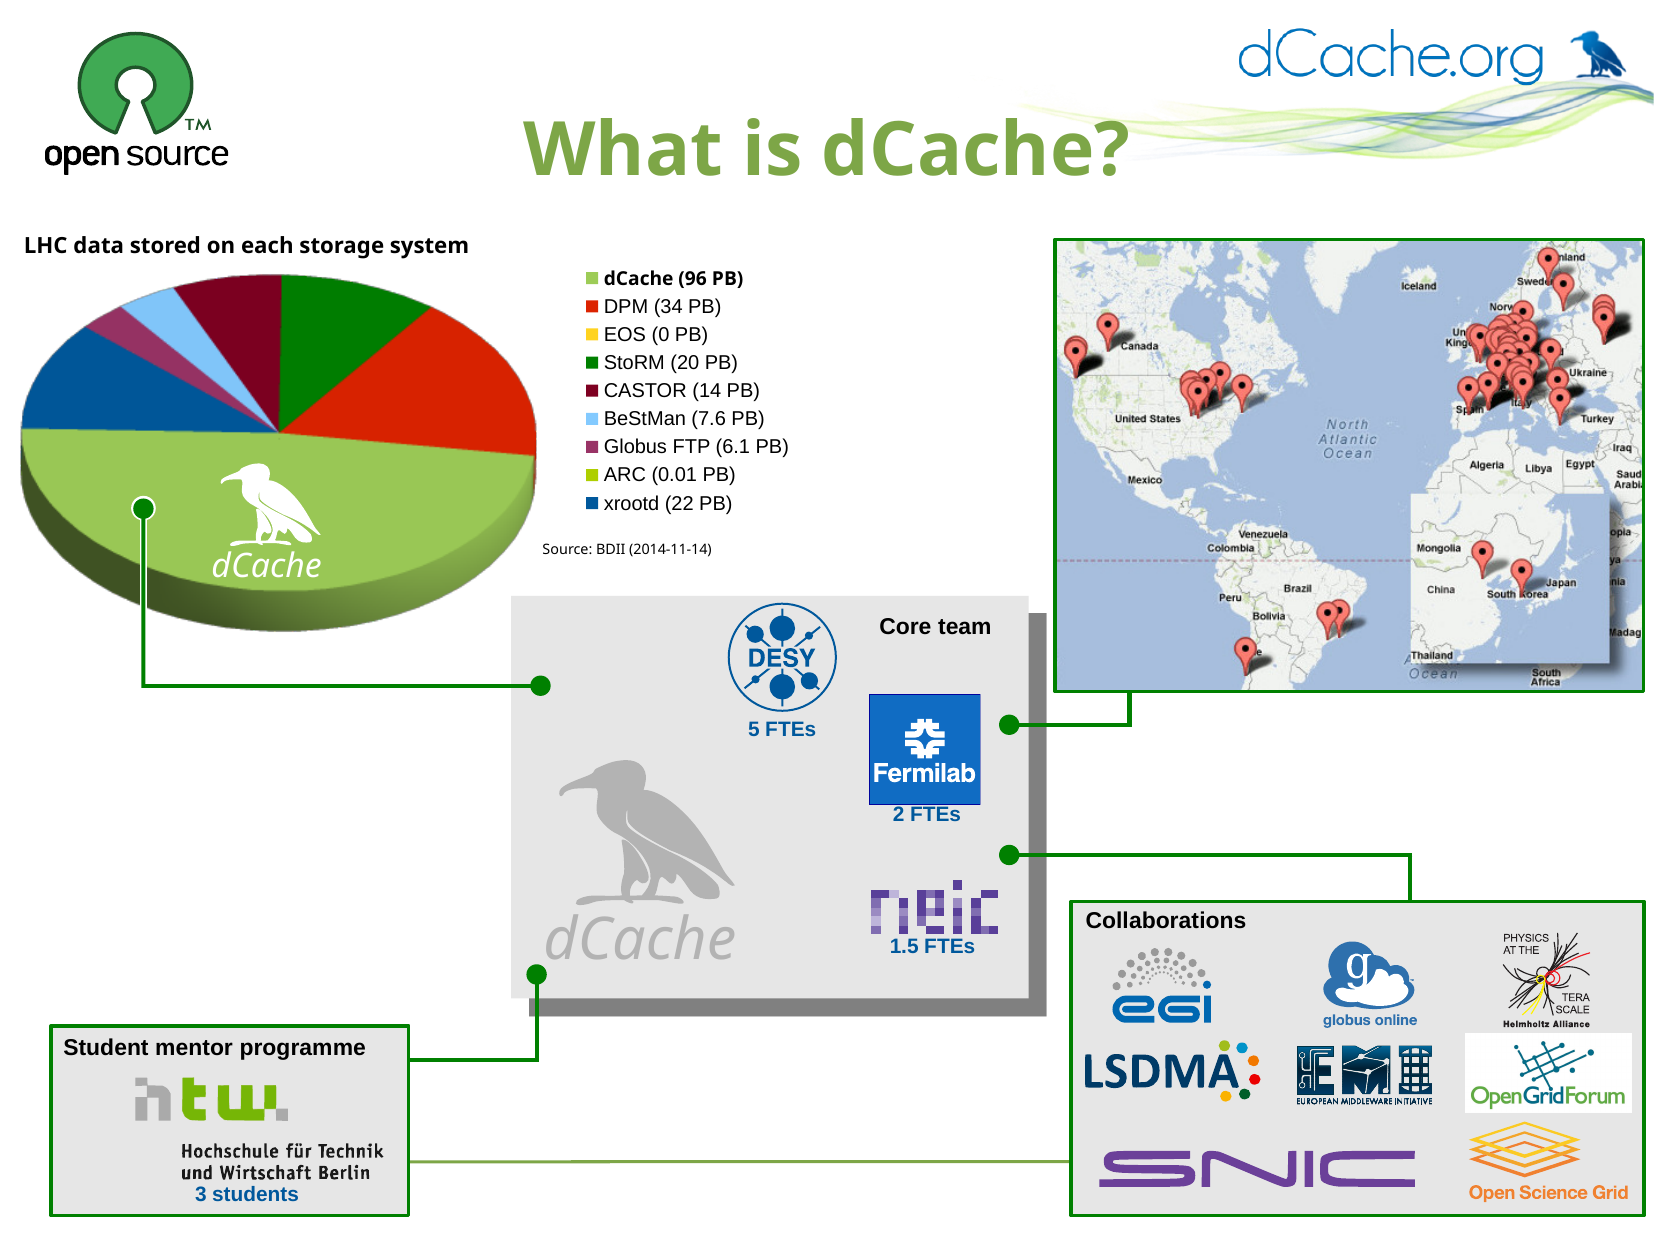

# What is dCache?
Core team
5 FTEs
2 FTEs
Collaborations
1.5 FTEs
Student mentor programme
3 students